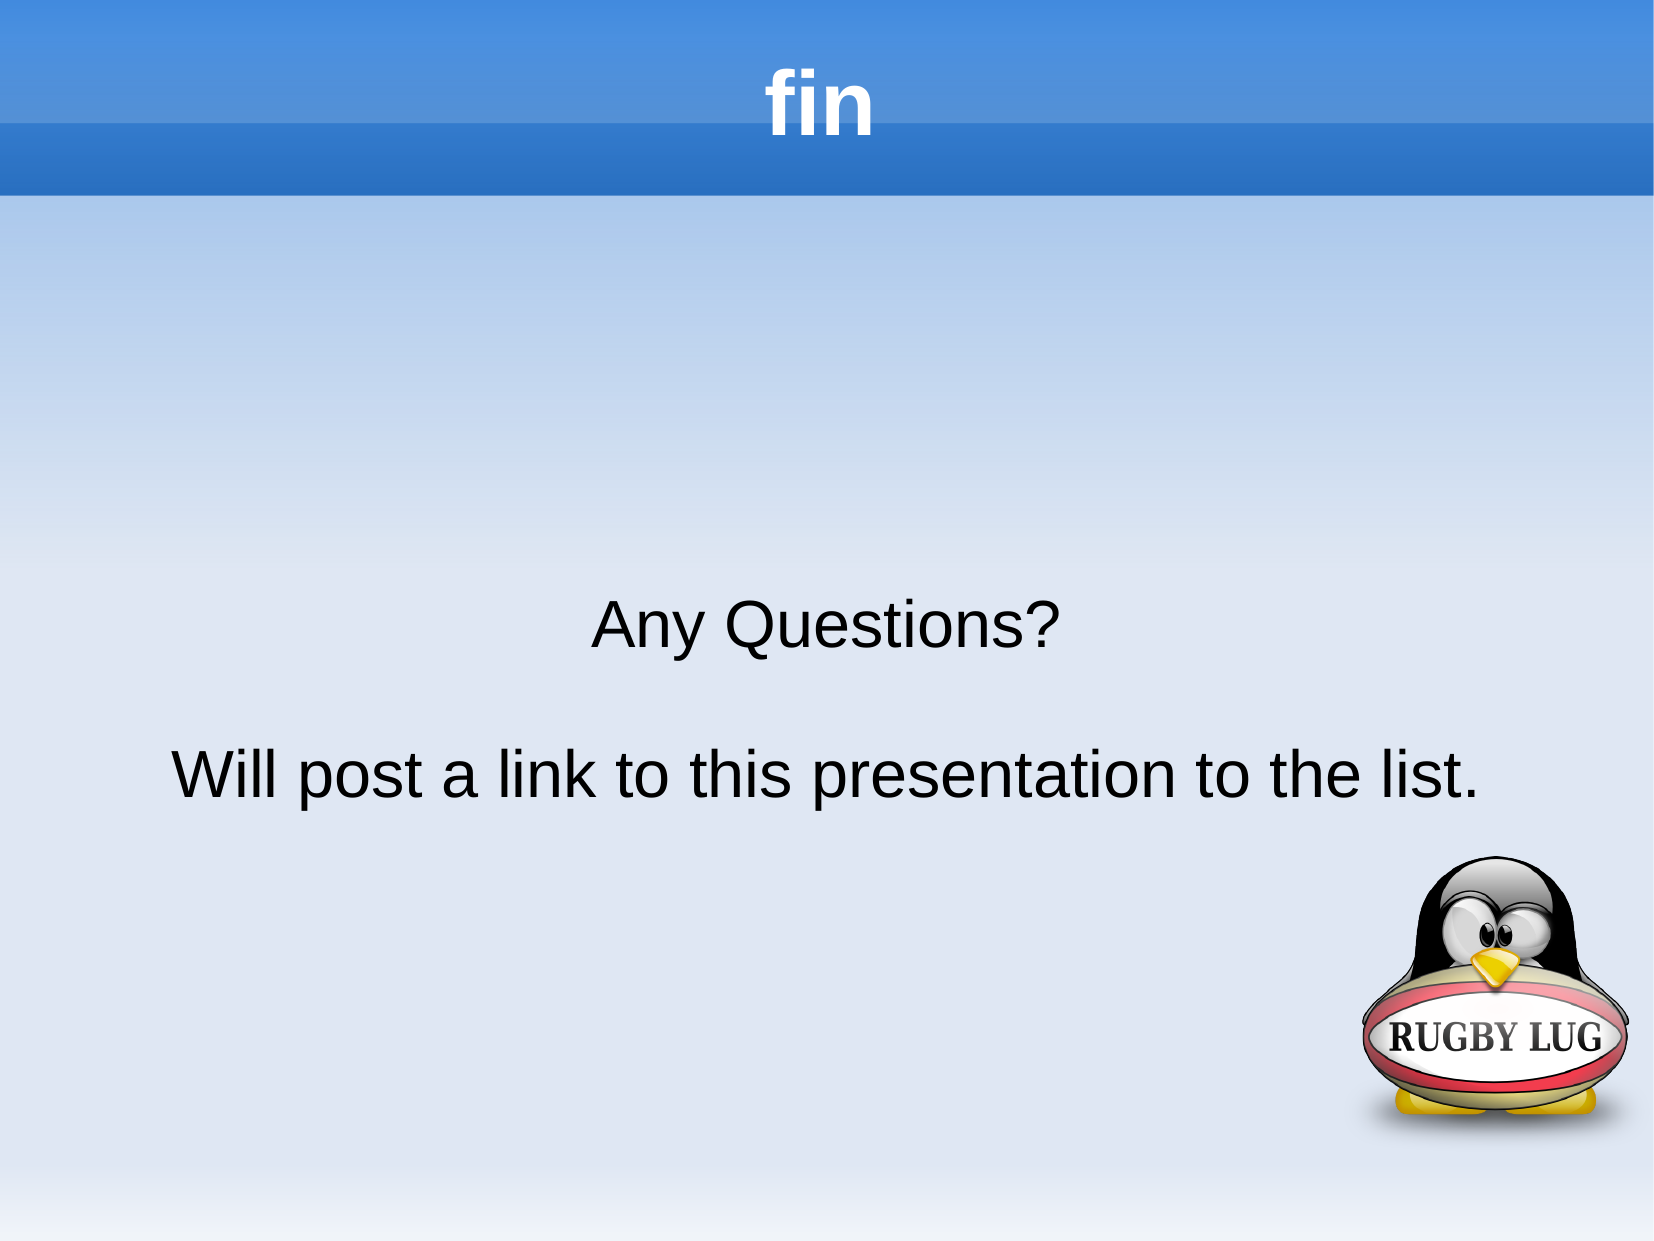

# fin
Any Questions?
Will post a link to this presentation to the list.